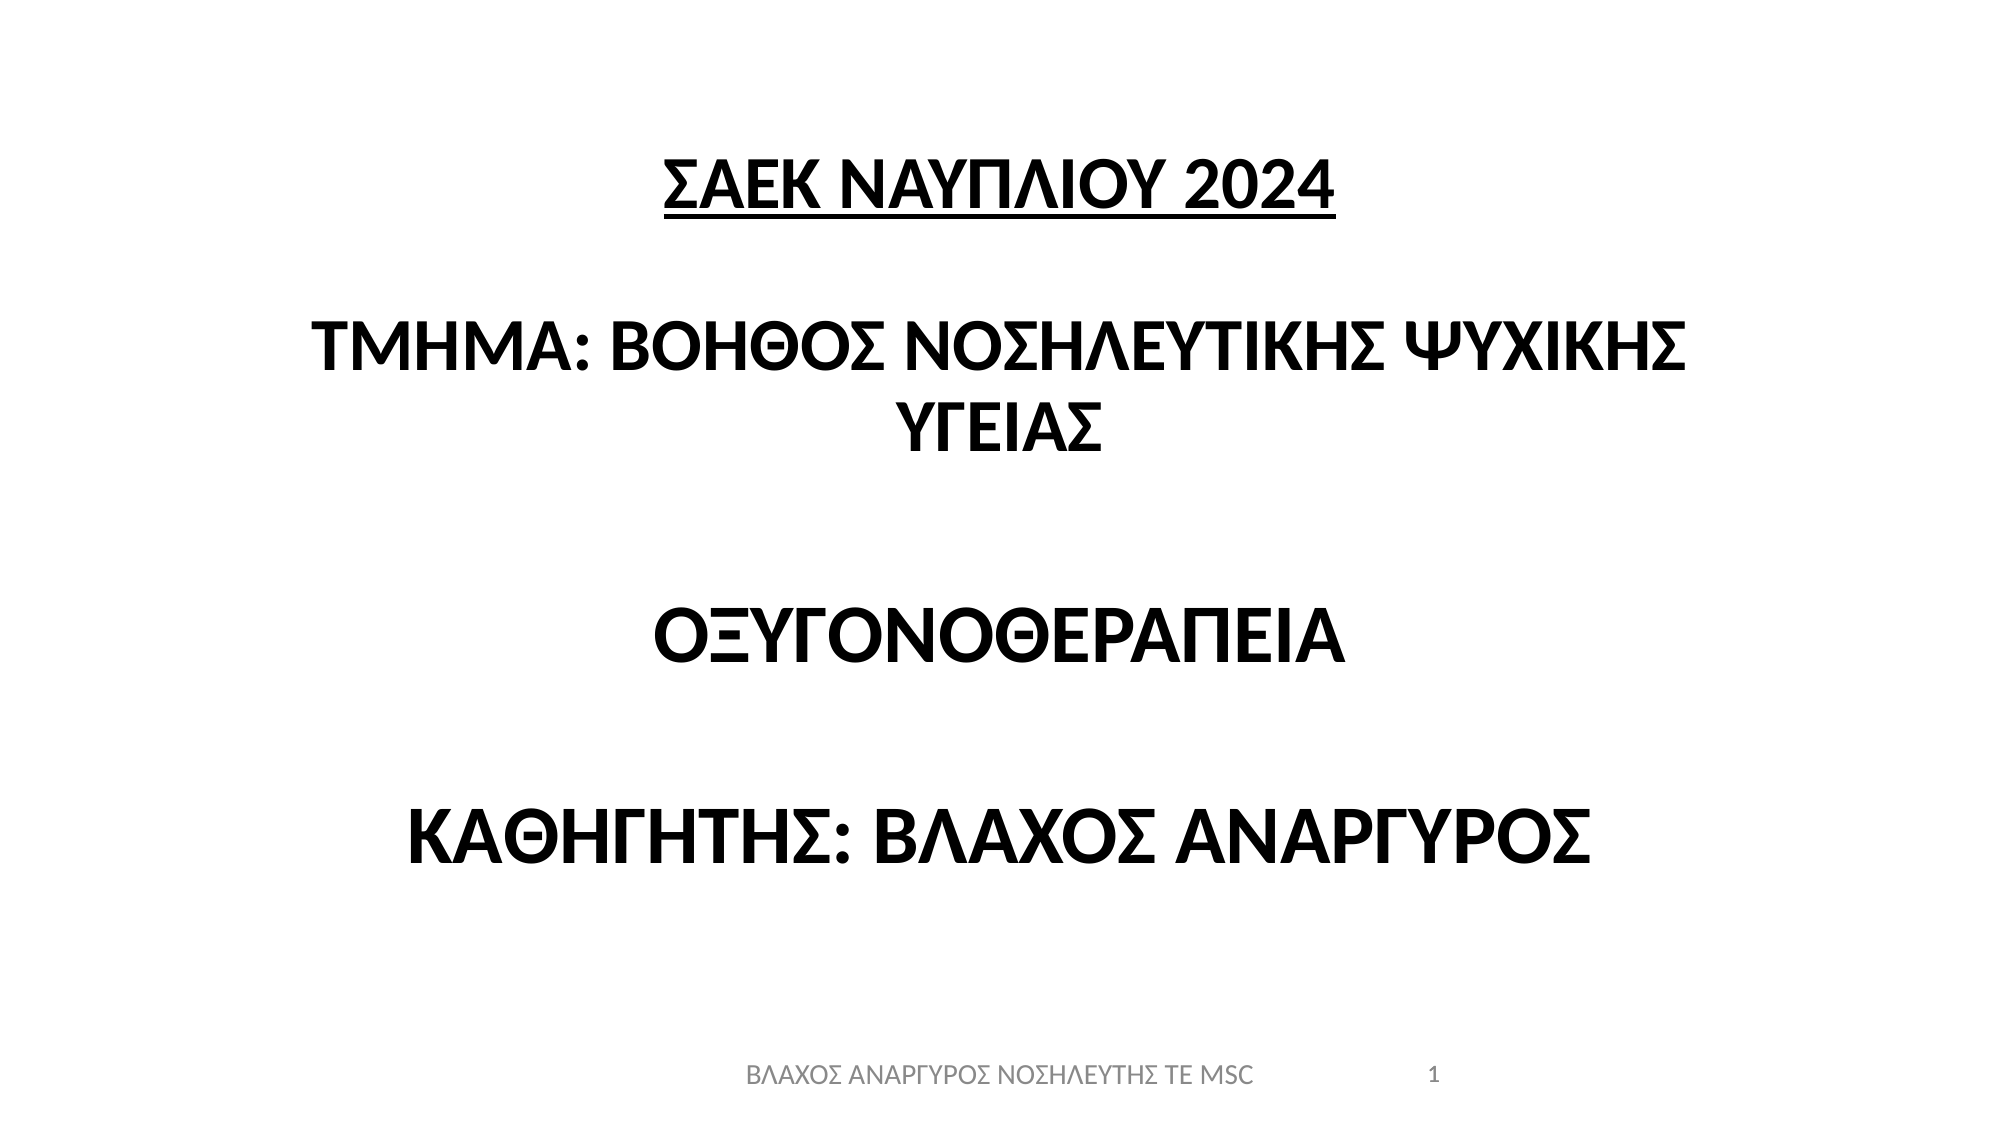

# ΣΑΕΚ ΝΑΥΠΛΙΟΥ 2024 ΤΜΗΜΑ: ΒΟΗΘΟΣ ΝΟΣΗΛΕΥΤΙΚΗΣ ΨΥΧΙΚΗΣ ΥΓΕΙΑΣ
ΟΞΥΓΟΝΟΘΕΡΑΠΕΙΑ
KAΘΗΓΗΤΗΣ: ΒΛΑΧΟΣ ΑΝΑΡΓΥΡΟΣ
ΒΛΑΧΟΣ ΑΝΑΡΓΥΡΟΣ ΝΟΣΗΛΕΥΤΗΣ ΤΕ MSC
1
1